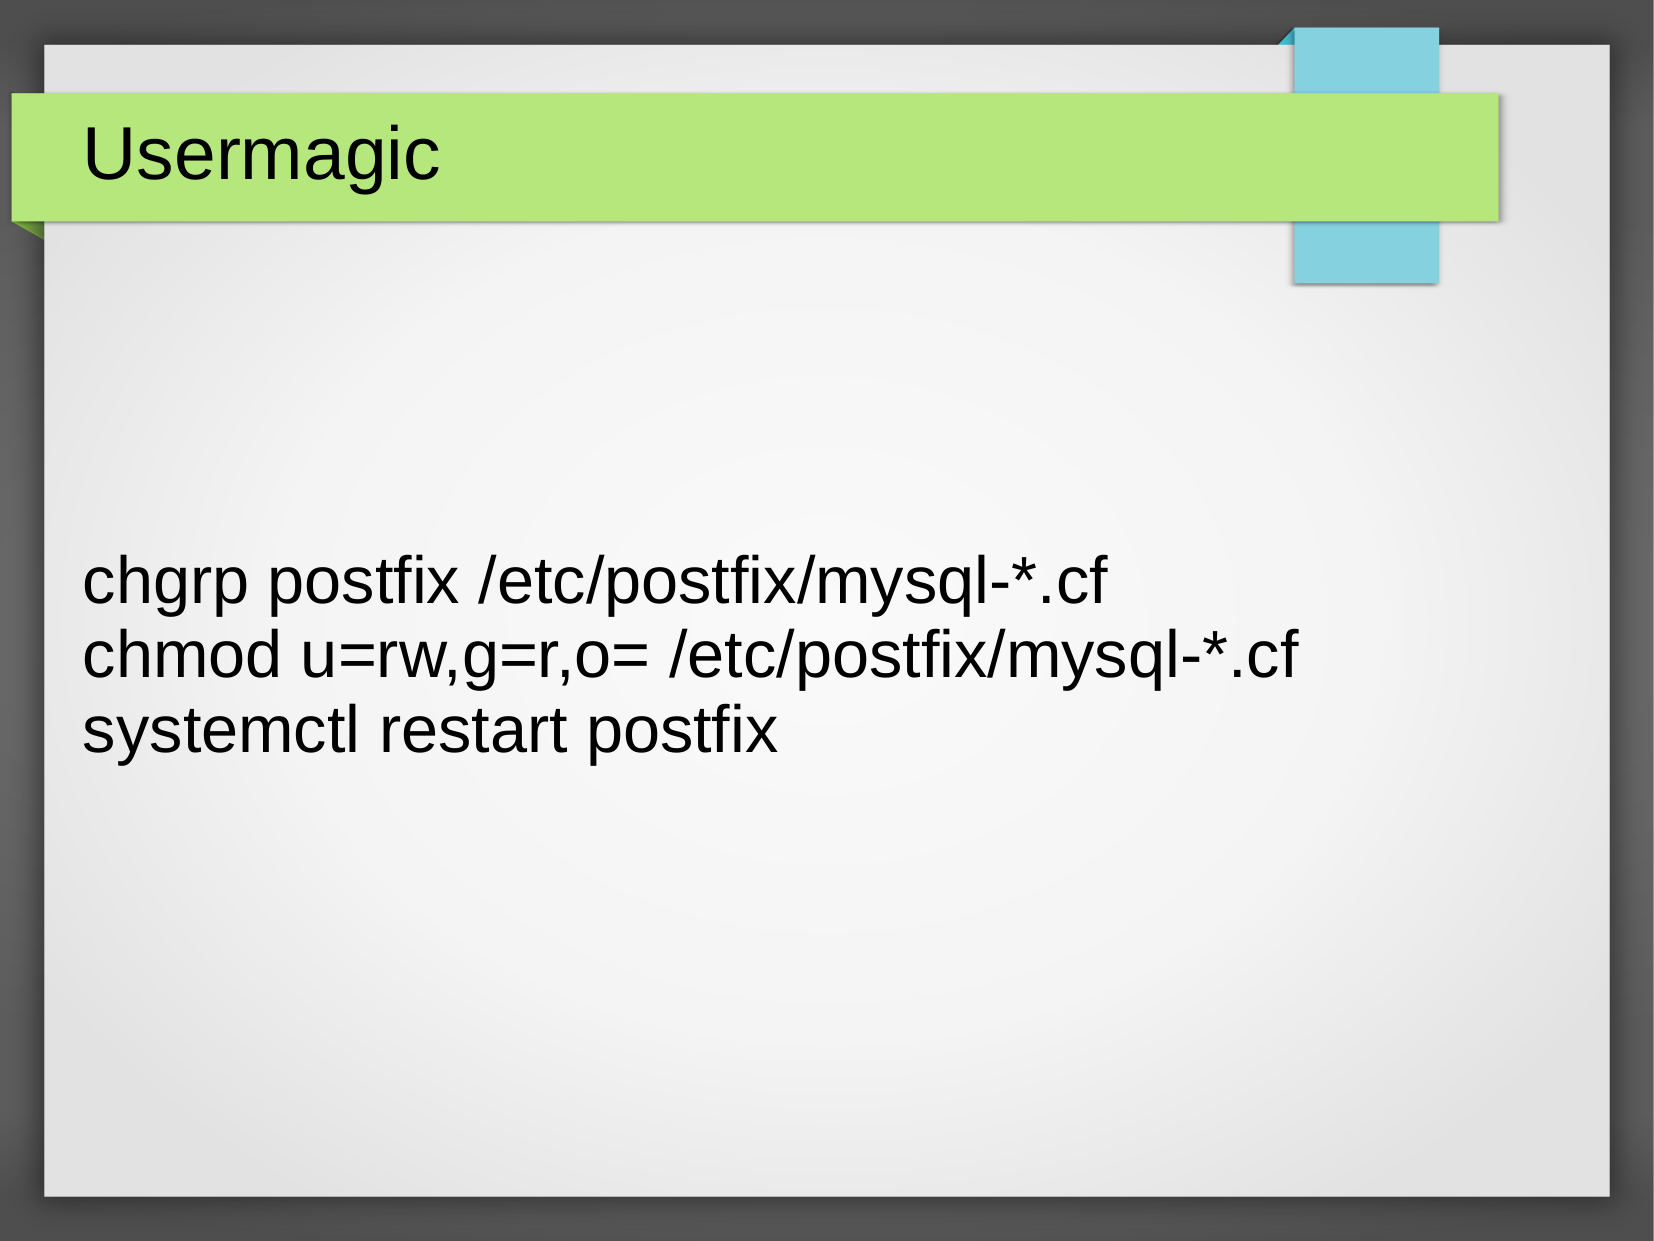

# Usermagic
chgrp postfix /etc/postfix/mysql-*.cf
chmod u=rw,g=r,o= /etc/postfix/mysql-*.cf
systemctl restart postfix